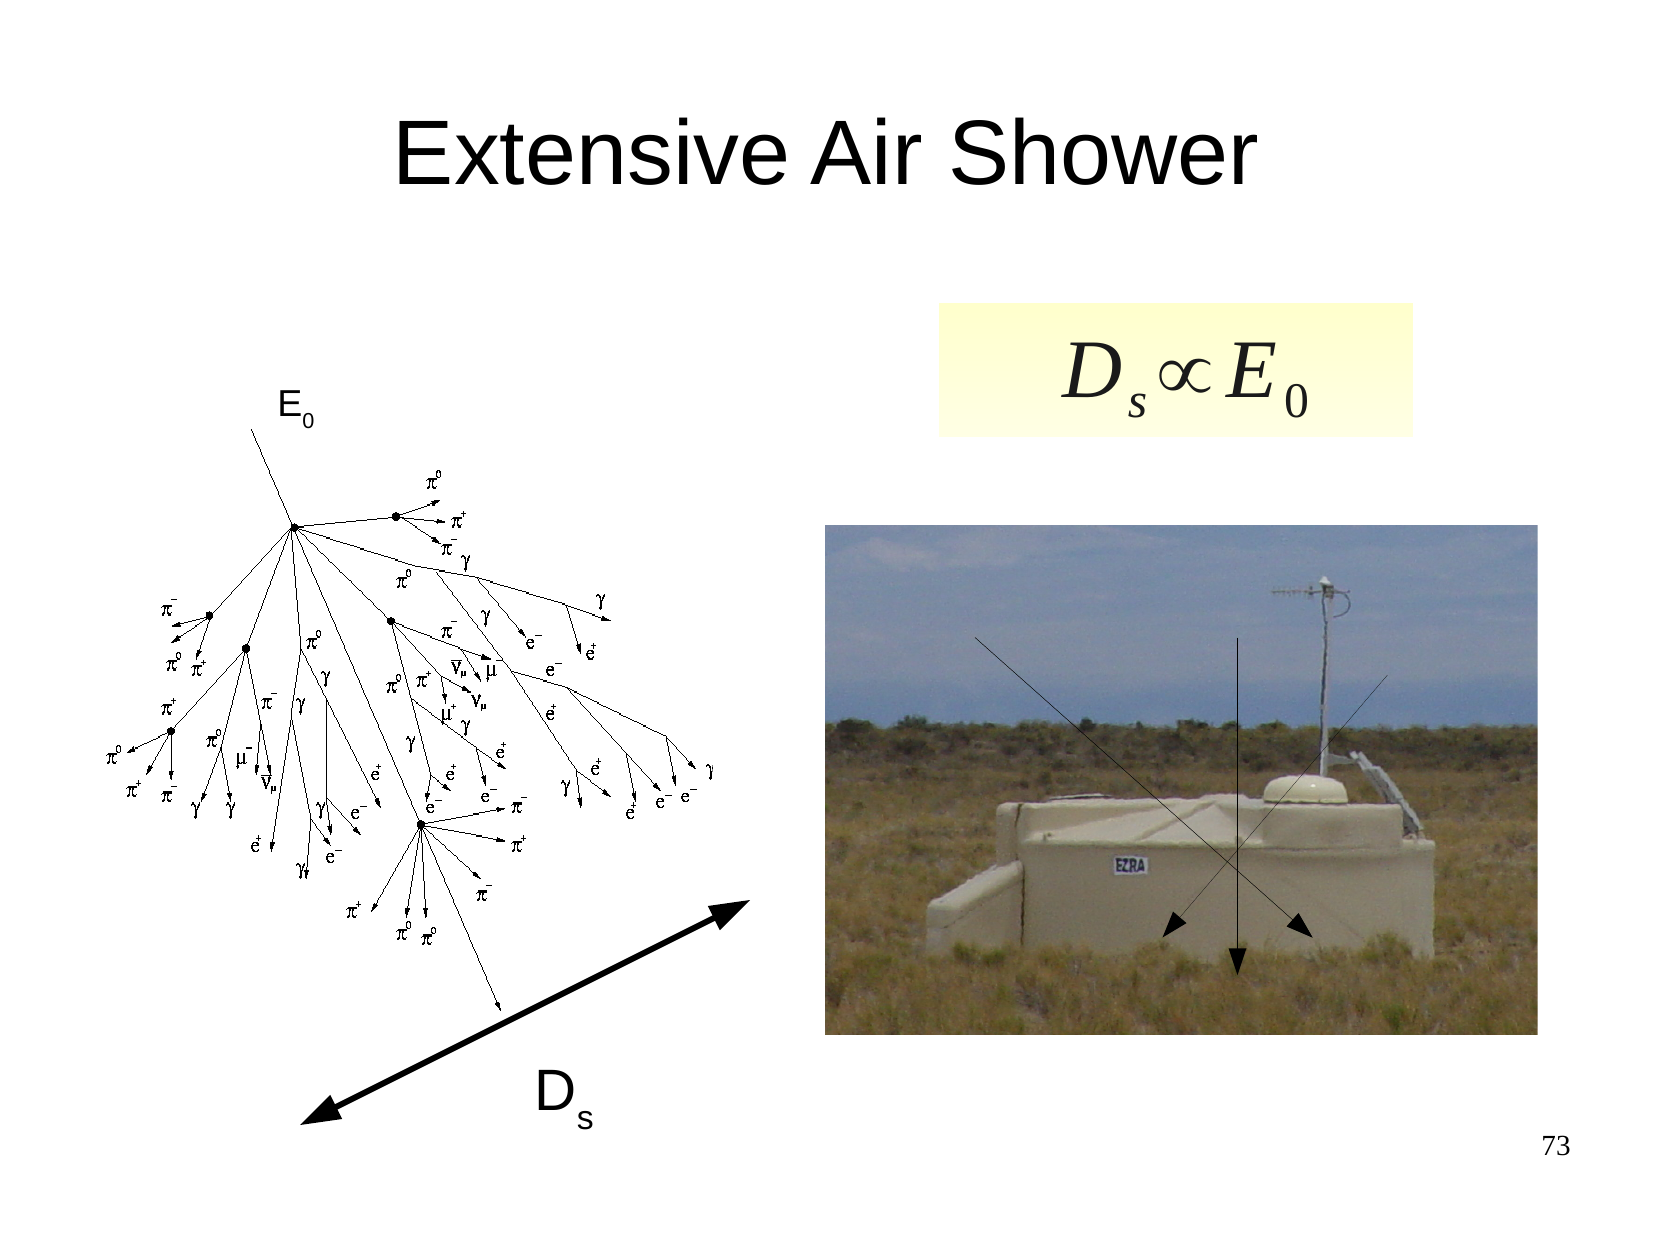

# Extensive Air Shower
E0
Ds
73